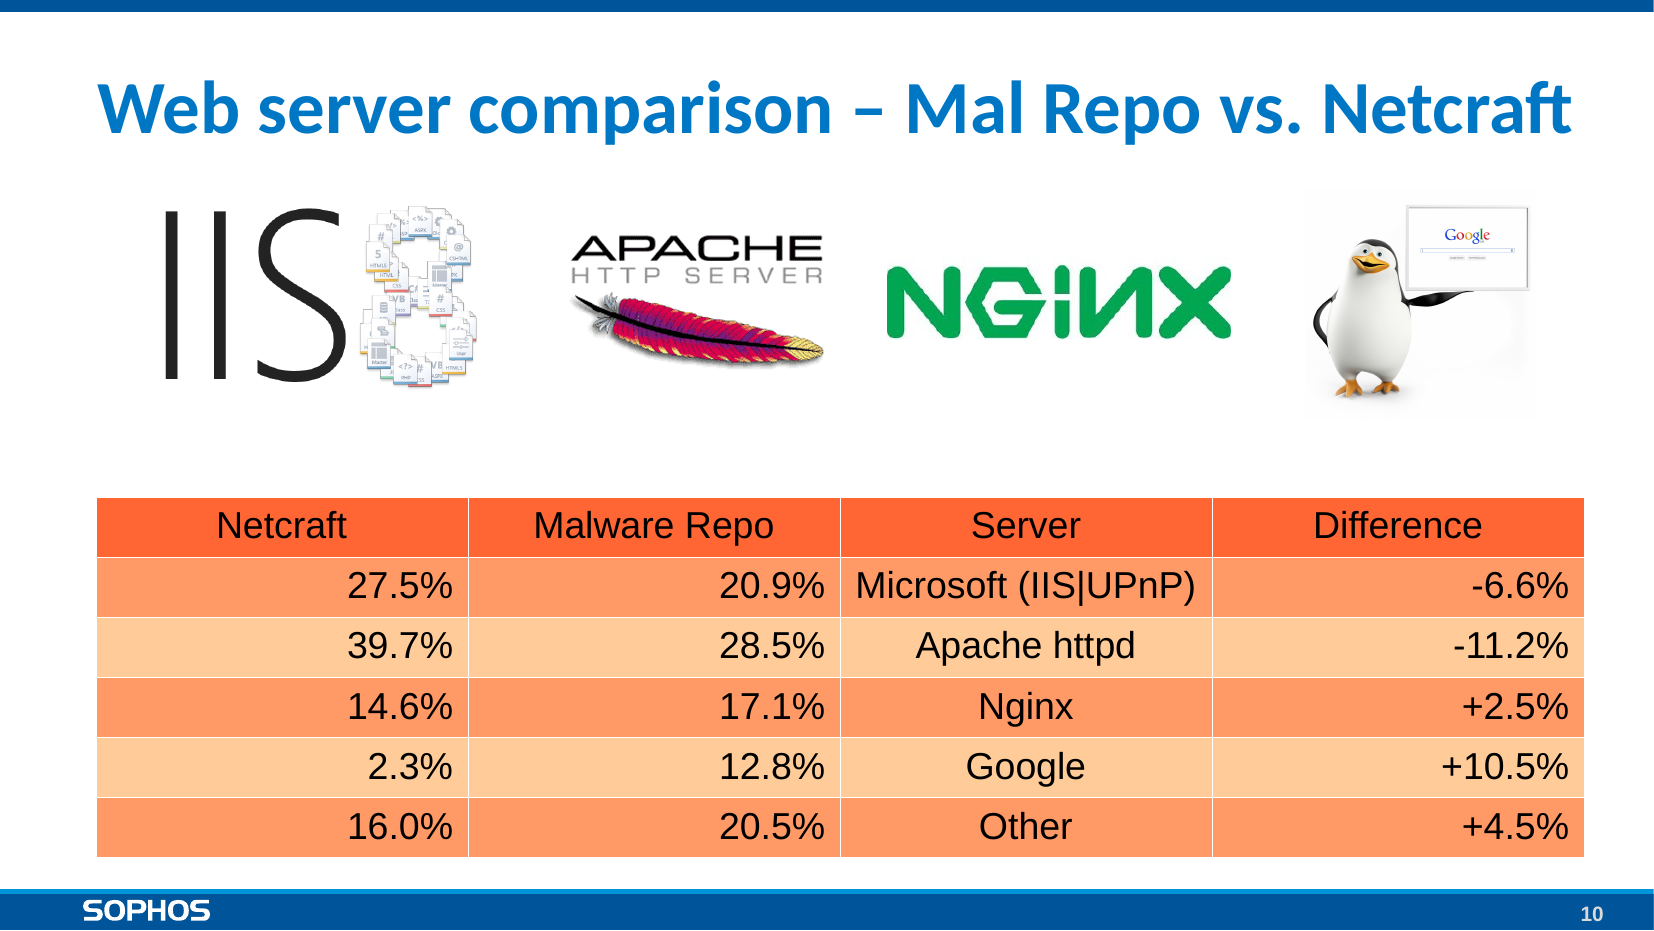

# Web server comparison – Mal Repo vs. Netcraft
| Netcraft | Malware Repo | Server | Difference |
| --- | --- | --- | --- |
| 27.5% | 20.9% | Microsoft (IIS|UPnP) | -6.6% |
| 39.7% | 28.5% | Apache httpd | -11.2% |
| 14.6% | 17.1% | Nginx | +2.5% |
| 2.3% | 12.8% | Google | +10.5% |
| 16.0% | 20.5% | Other | +4.5% |